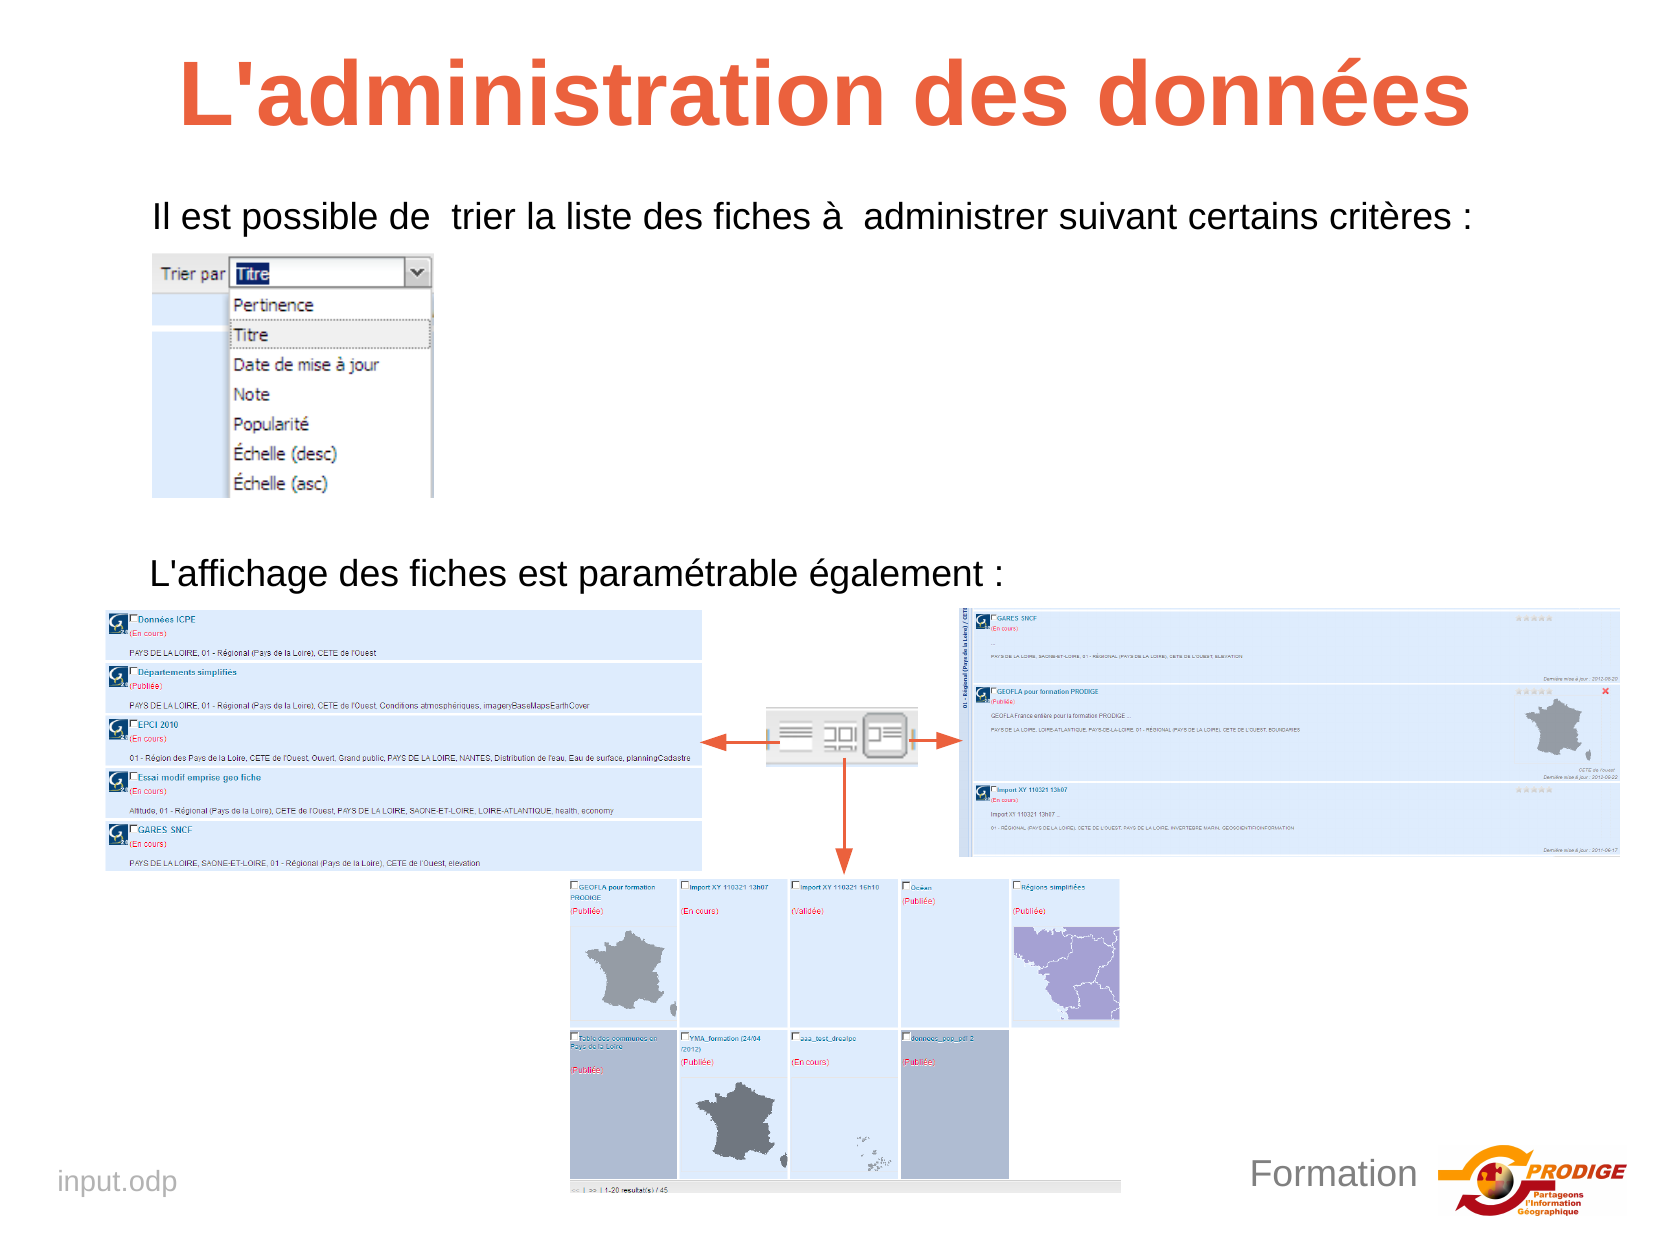

# L'administration des données
Il est possible de trier la liste des fiches à administrer suivant certains critères :
L'affichage des fiches est paramétrable également :